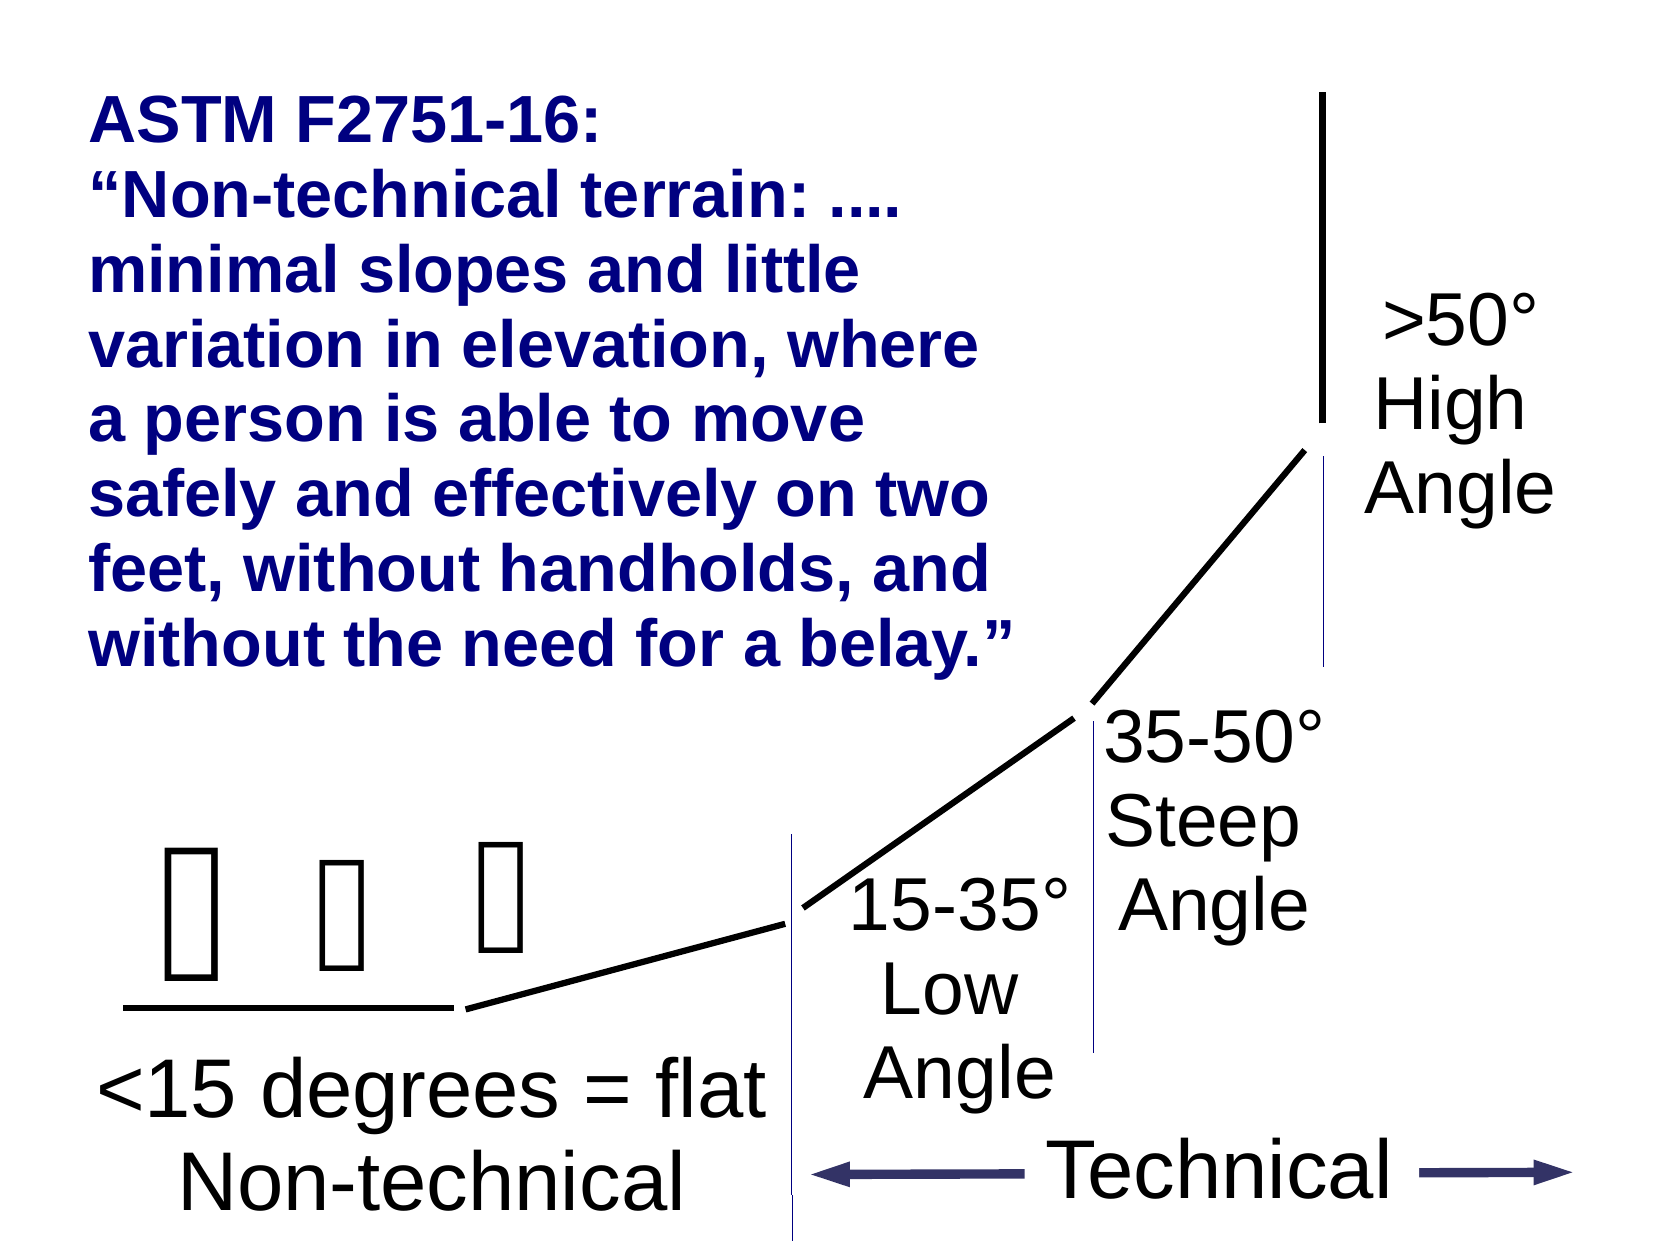

ASTM F2751-16:
“Non-technical terrain: ....
minimal slopes and little variation in elevation, where a person is able to move safely and effectively on two feet, without handholds, and without the need for a belay.”
>50°
High
Angle
35-50°
Steep
Angle



15-35°
Low
Angle
<15 degrees = flat
Non-technical
Technical